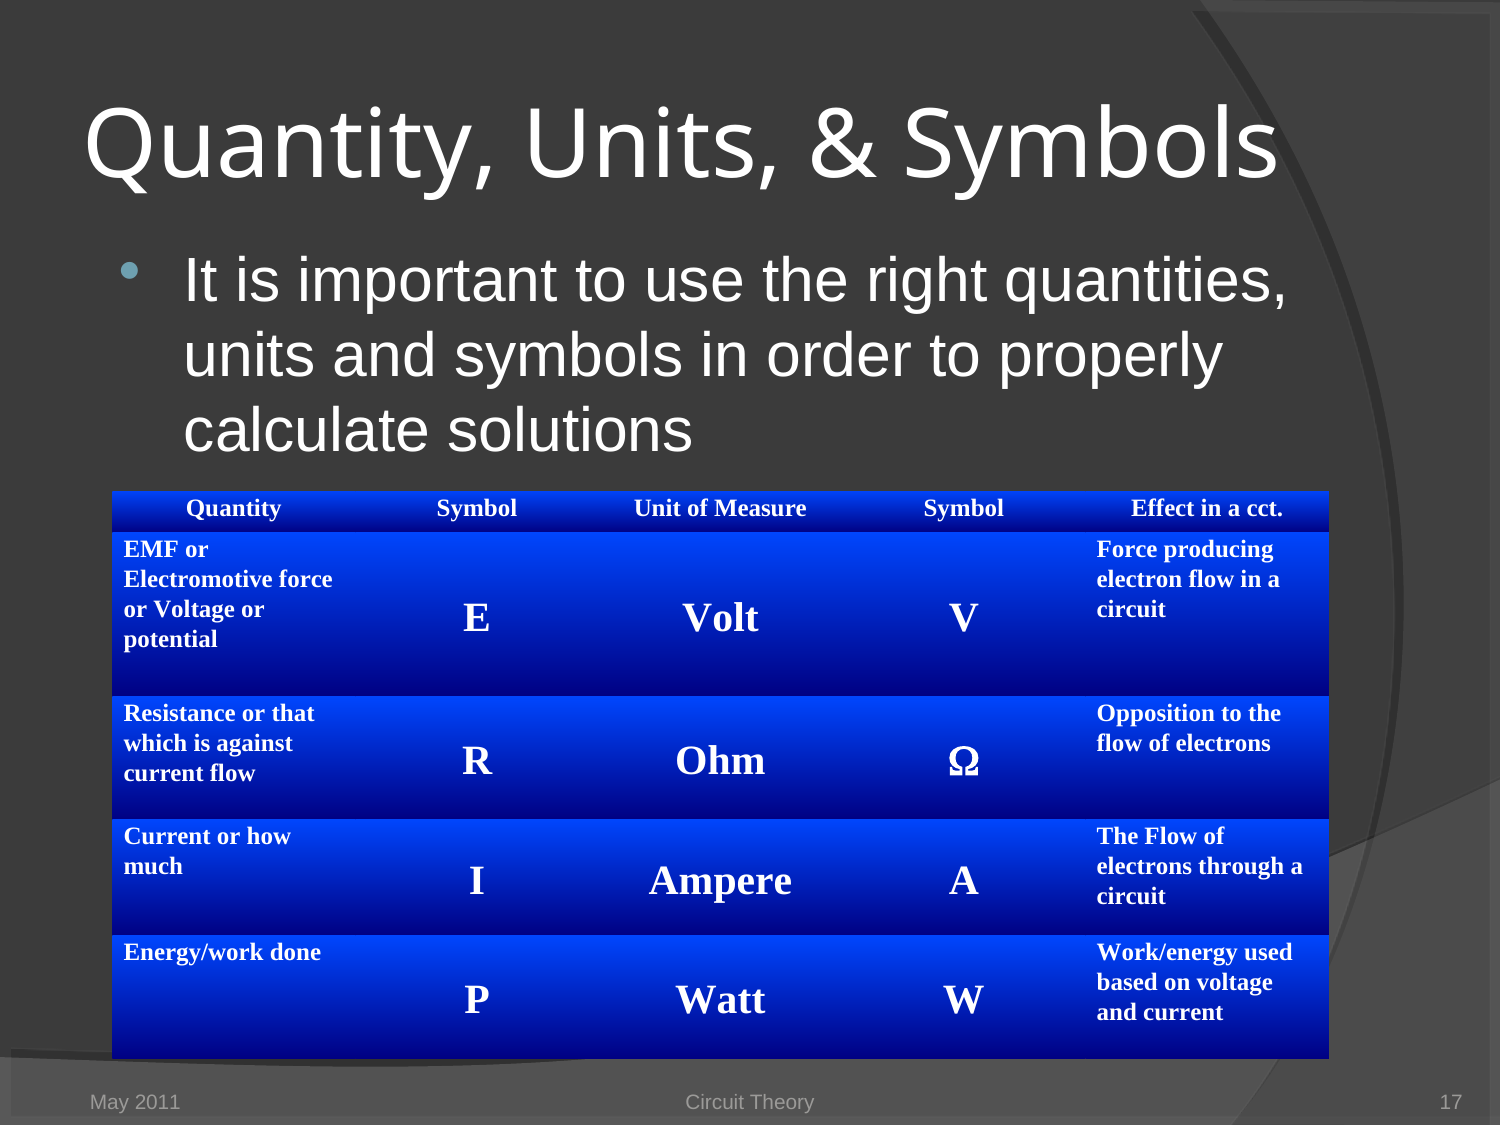

# Quantity, Units, & Symbols
It is important to use the right quantities, units and symbols in order to properly calculate solutions
| Quantity | Symbol | Unit of Measure | Symbol | Effect in a cct. |
| --- | --- | --- | --- | --- |
| EMF or Electromotive force or Voltage or potential | E | Volt | V | Force producing electron flow in a circuit |
| Resistance or that which is against current flow | R | Ohm |  | Opposition to the flow of electrons |
| Current or how much | I | Ampere | A | The Flow of electrons through a circuit |
| Energy/work done | P | Watt | W | Work/energy used based on voltage and current |
May 2011
Circuit Theory